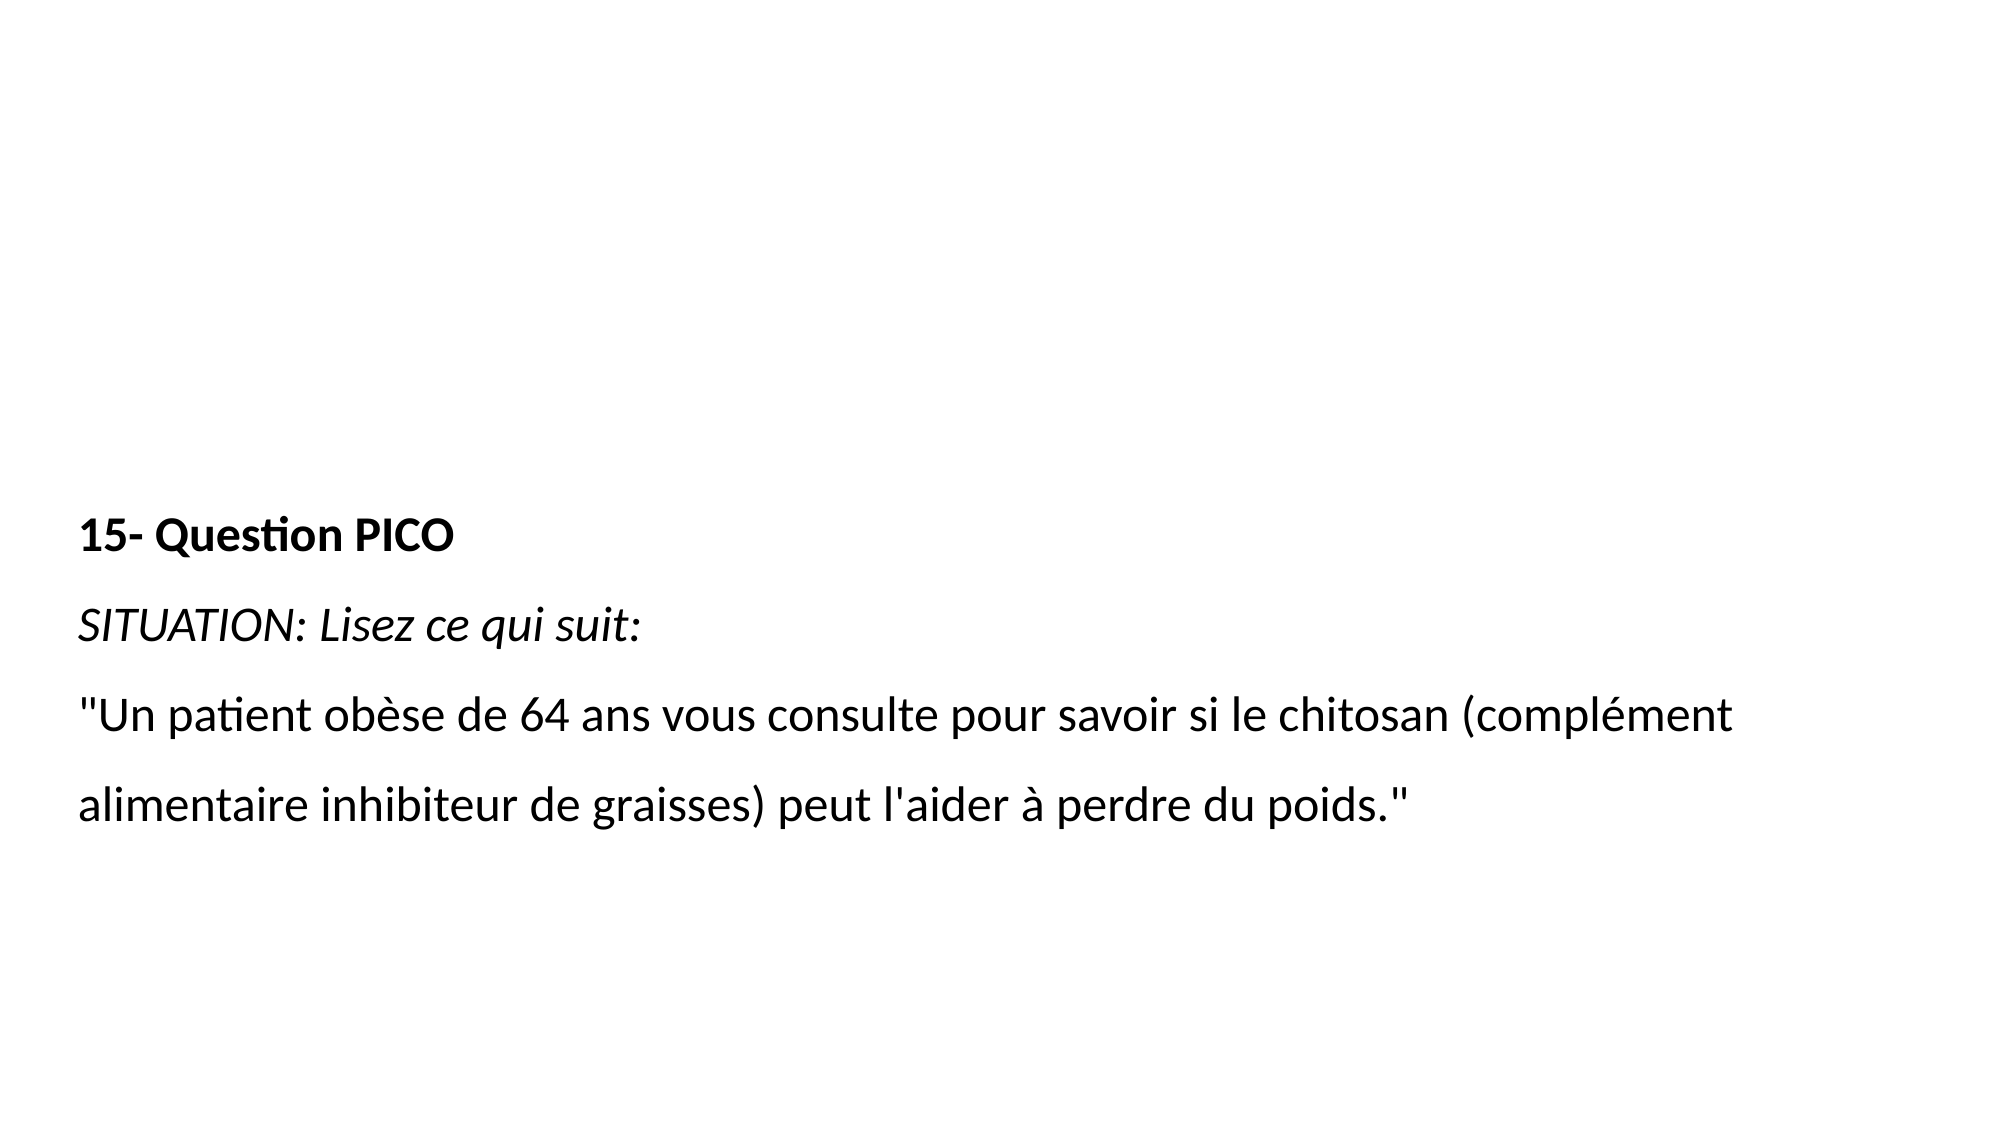

15- Question PICO
SITUATION: Lisez ce qui suit:
"Un patient obèse de 64 ans vous consulte pour savoir si le chitosan (complément alimentaire inhibiteur de graisses) peut l'aider à perdre du poids."